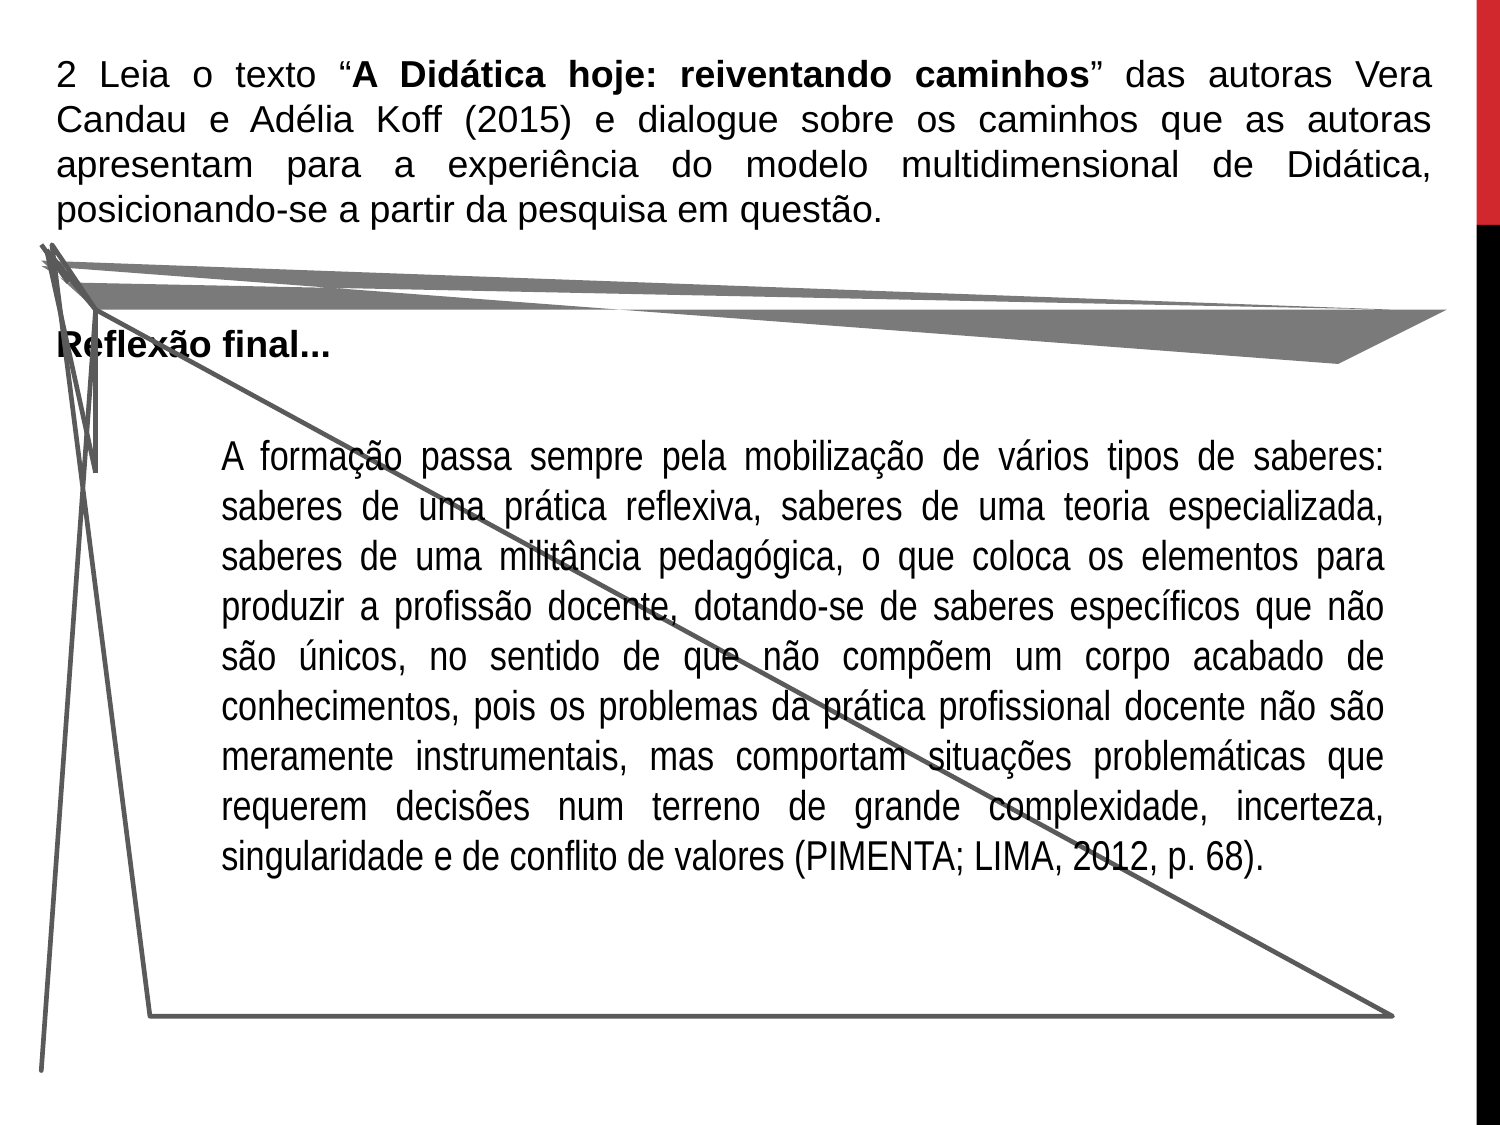

2 Leia o texto “A Didática hoje: reiventando caminhos” das autoras Vera Candau e Adélia Koff (2015) e dialogue sobre os caminhos que as autoras apresentam para a experiência do modelo multidimensional de Didática, posicionando-se a partir da pesquisa em questão.
Reflexão final...
A formação passa sempre pela mobilização de vários tipos de saberes: saberes de uma prática reflexiva, saberes de uma teoria especializada, saberes de uma militância pedagógica, o que coloca os elementos para produzir a profissão docente, dotando-se de saberes específicos que não são únicos, no sentido de que não compõem um corpo acabado de conhecimentos, pois os problemas da prática profissional docente não são meramente instrumentais, mas comportam situações problemáticas que requerem decisões num terreno de grande complexidade, incerteza, singularidade e de conflito de valores (PIMENTA; LIMA, 2012, p. 68).